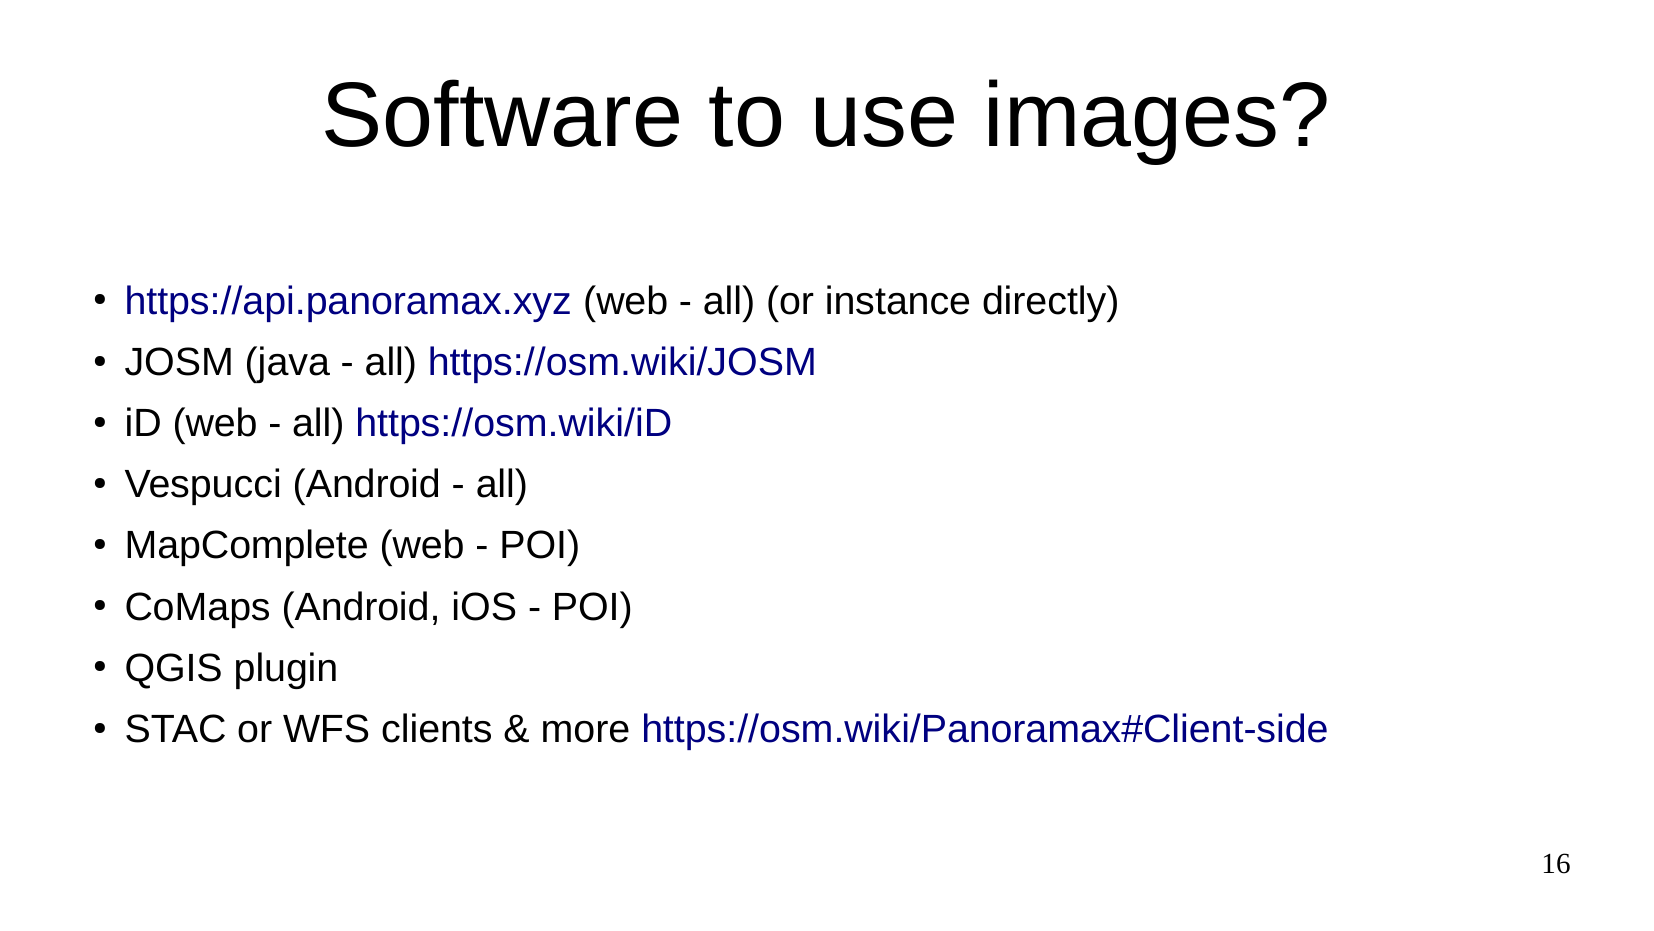

# Software to use images?
https://api.panoramax.xyz (web - all) (or instance directly)
JOSM (java - all) https://osm.wiki/JOSM
iD (web - all) https://osm.wiki/iD
Vespucci (Android - all)
MapComplete (web - POI)
CoMaps (Android, iOS - POI)
QGIS plugin
STAC or WFS clients & more https://osm.wiki/Panoramax#Client-side
16